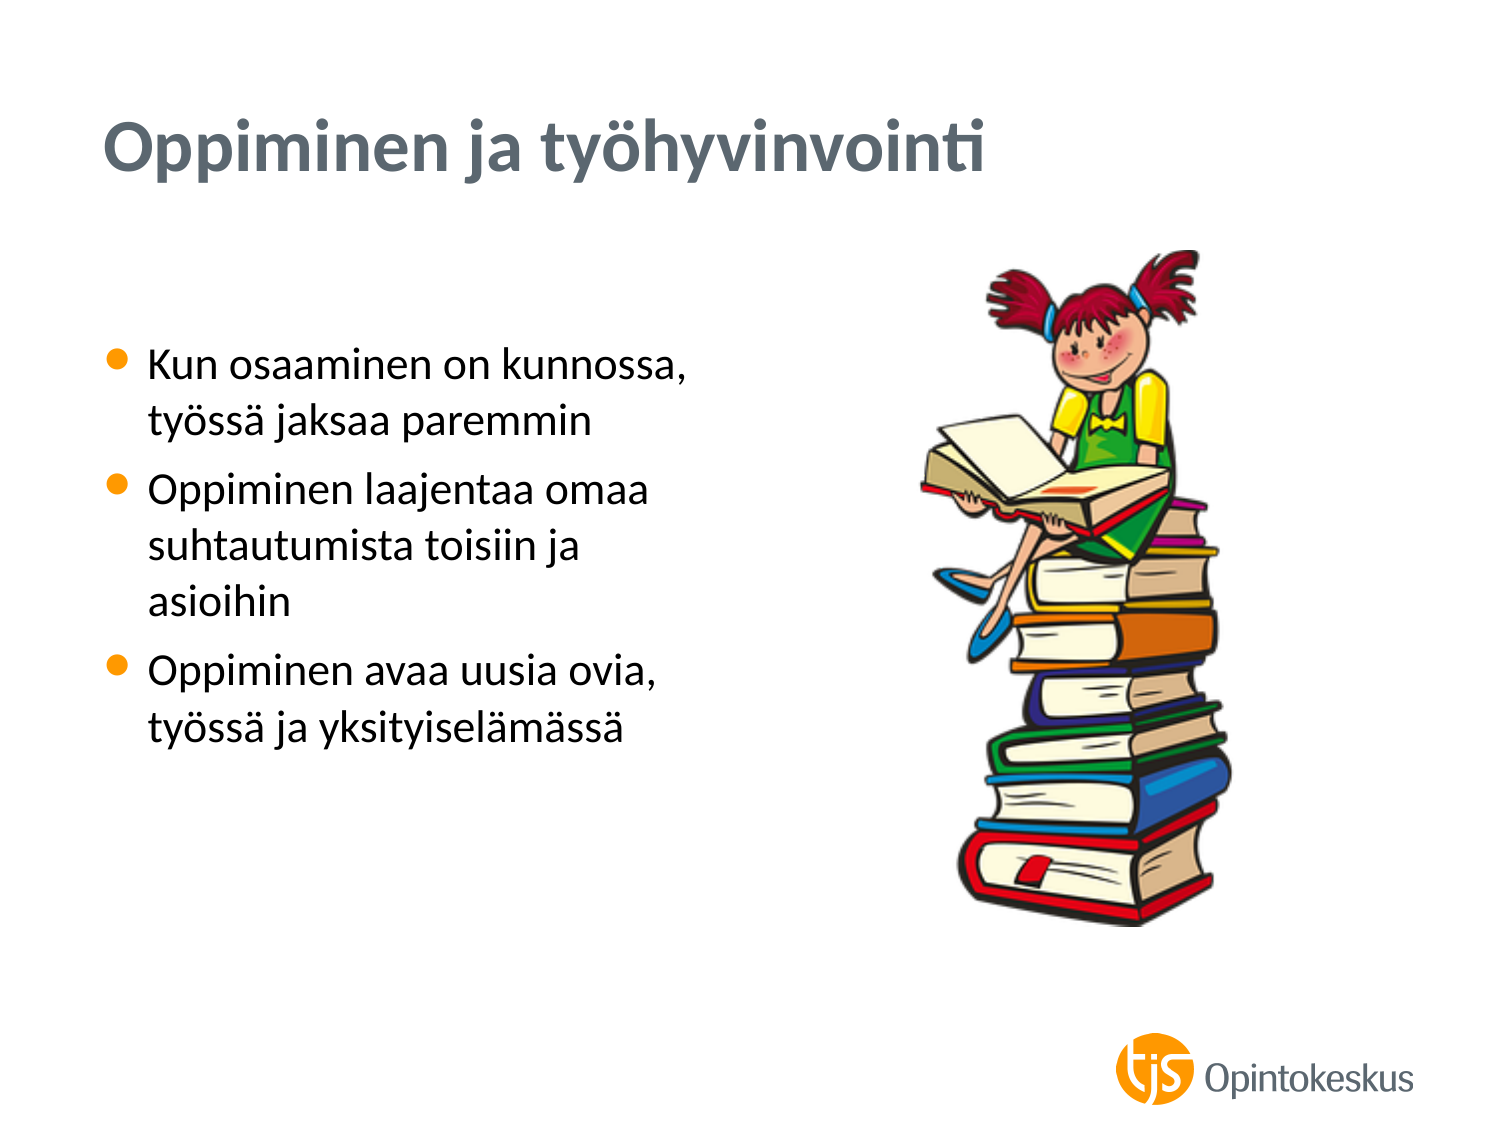

Oppiminen ja työhyvinvointi
# Kun osaaminen on kunnossa, työssä jaksaa paremmin
Oppiminen laajentaa omaa suhtautumista toisiin ja asioihin
Oppiminen avaa uusia ovia, työssä ja yksityiselämässä